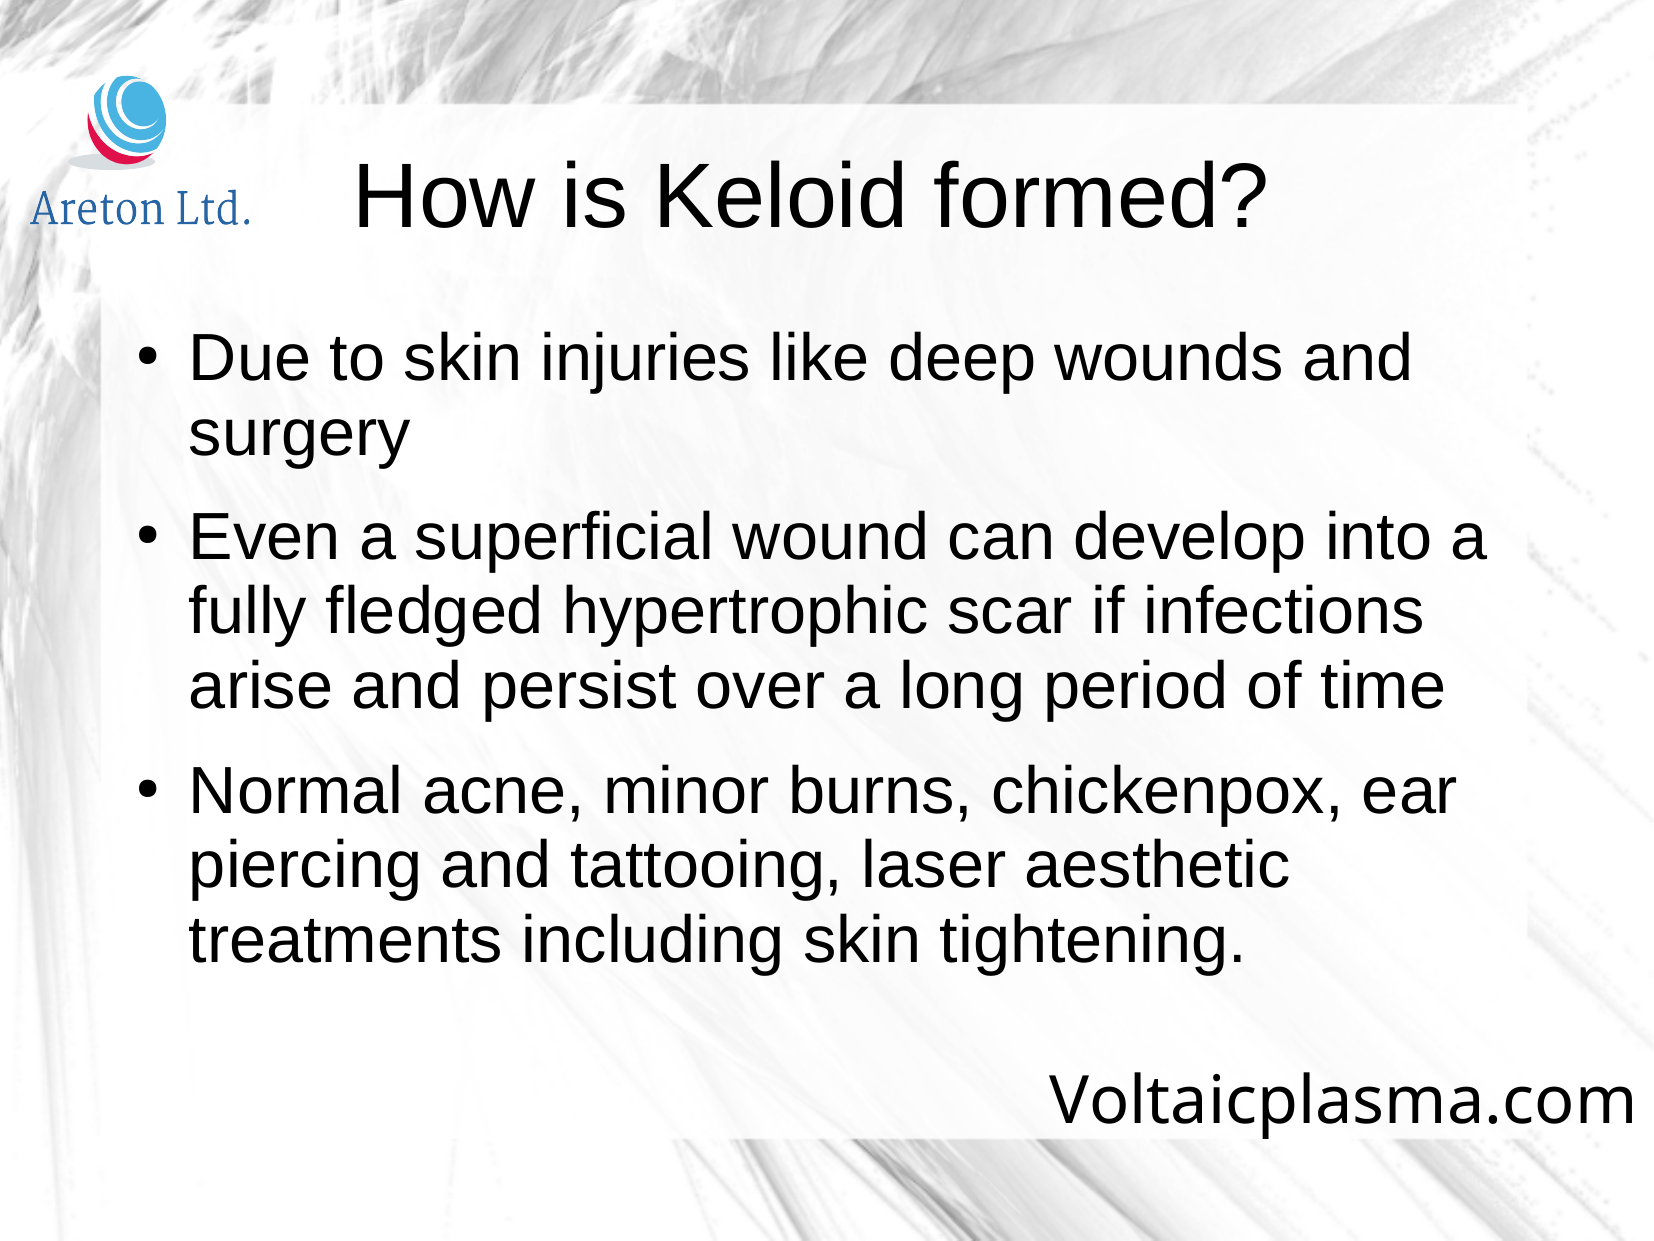

# How is Keloid formed?
Due to skin injuries like deep wounds and surgery
Even a superficial wound can develop into a fully fledged hypertrophic scar if infections arise and persist over a long period of time
Normal acne, minor burns, chickenpox, ear piercing and tattooing, laser aesthetic treatments including skin tightening.
Voltaicplasma.com